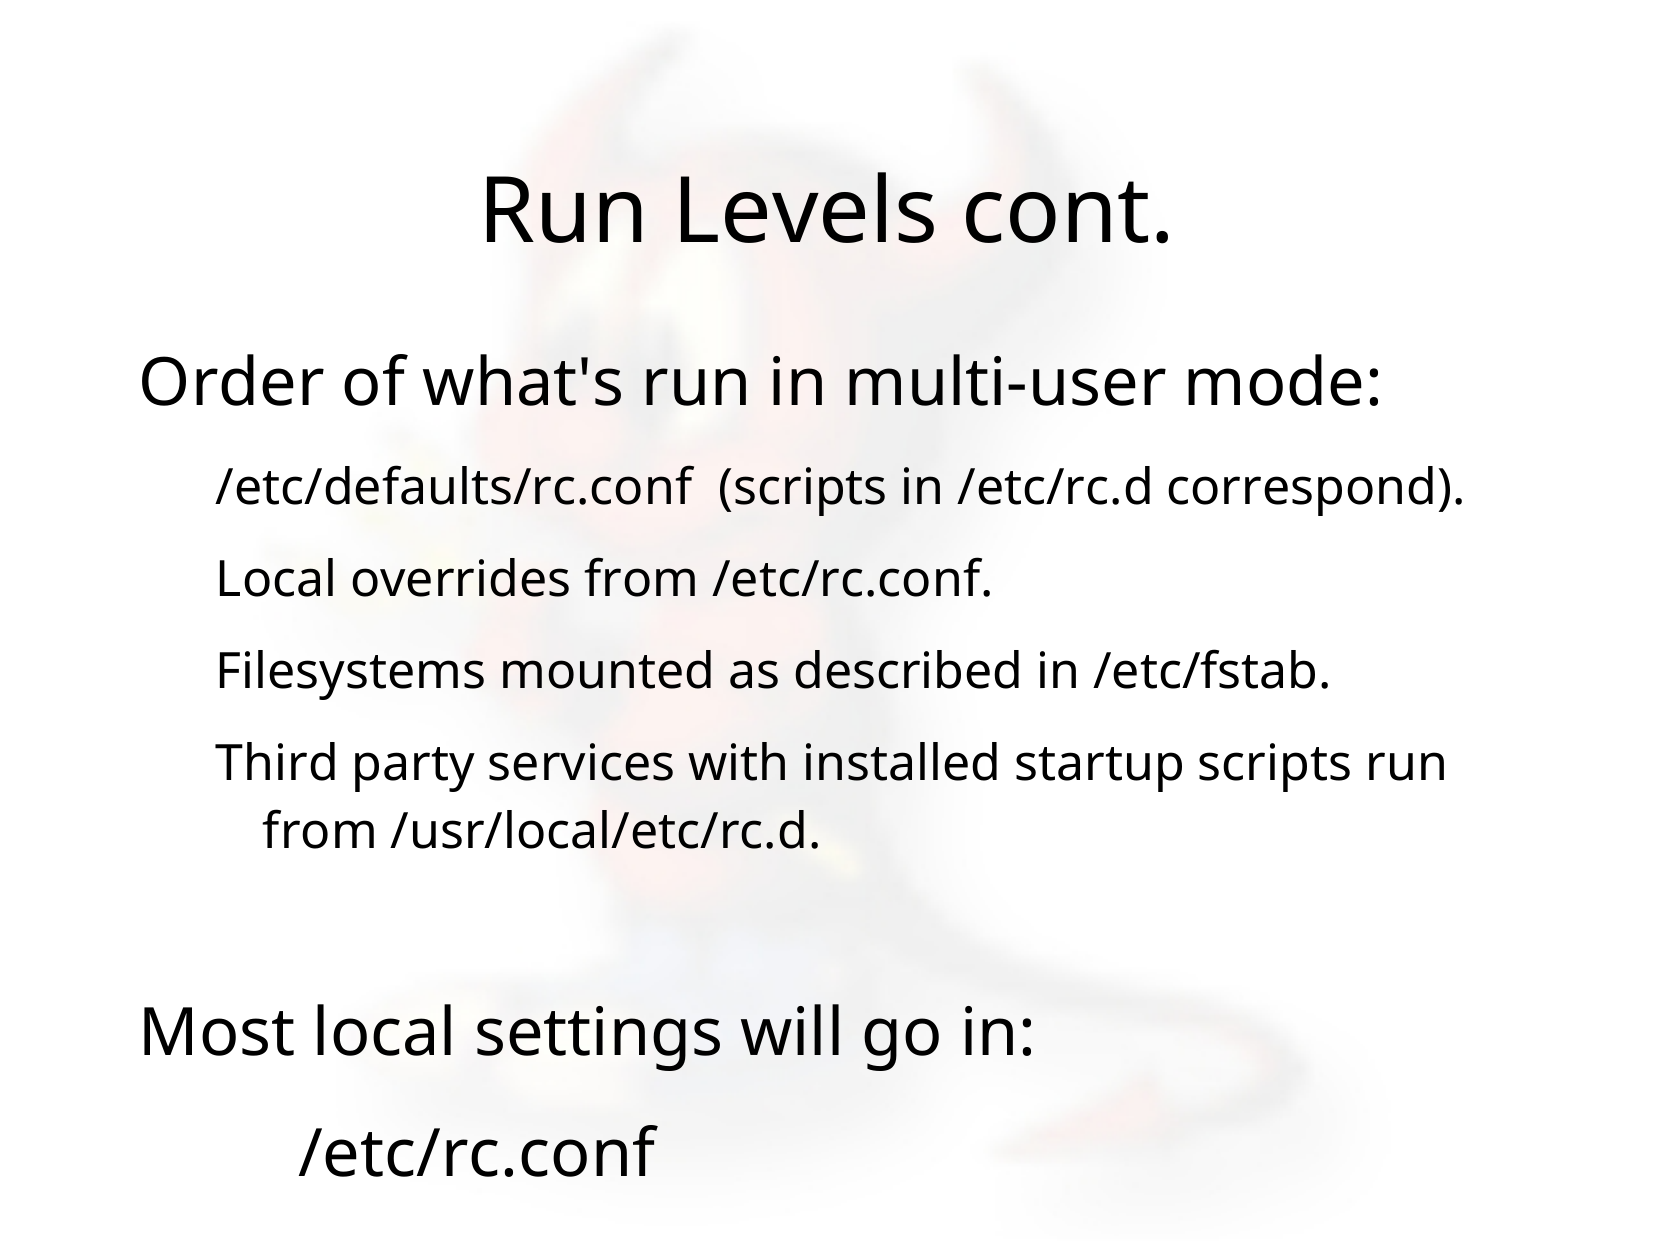

# Run Levels cont.
Order of what's run in multi-user mode:
/etc/defaults/rc.conf (scripts in /etc/rc.d correspond).
Local overrides from /etc/rc.conf.
Filesystems mounted as described in /etc/fstab.
Third party services with installed startup scripts run from /usr/local/etc/rc.d.
Most local settings will go in:
/etc/rc.conf